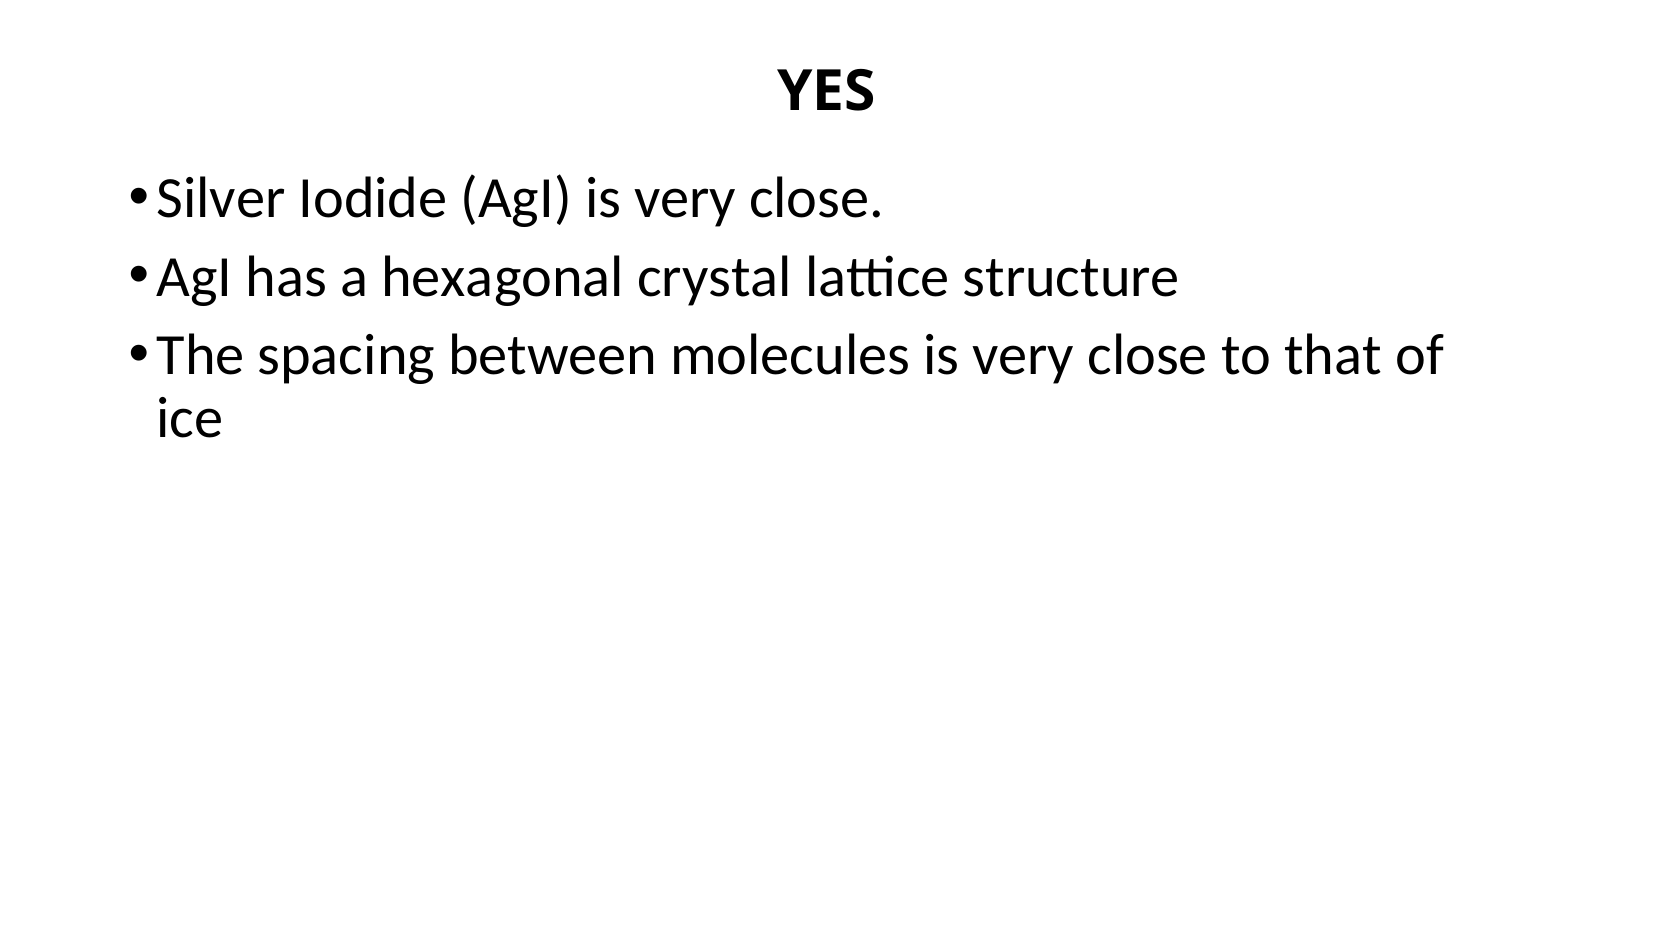

# YES
Silver Iodide (AgI) is very close.
AgI has a hexagonal crystal lattice structure
The spacing between molecules is very close to that of ice